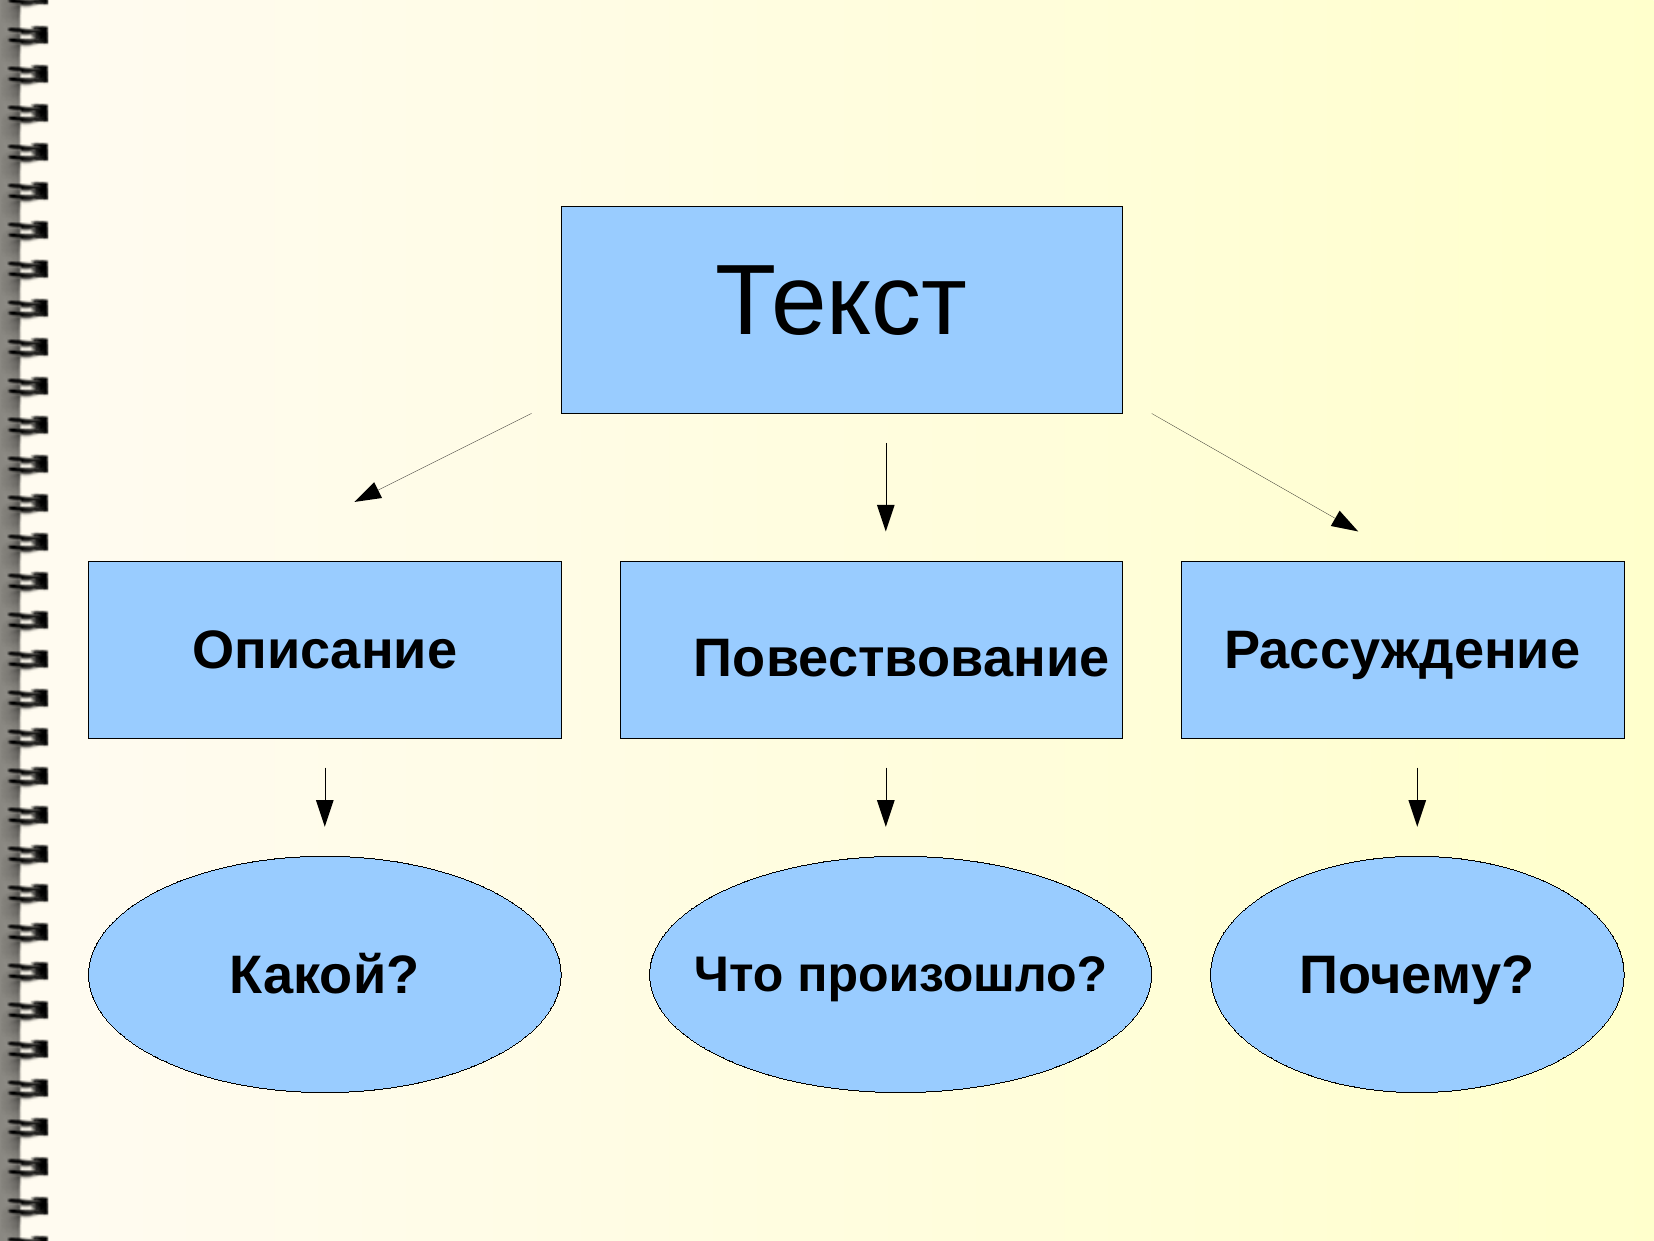

Текст
Описание
Рассуждение
Повествование
Какой?
Что произошло?
Почему?